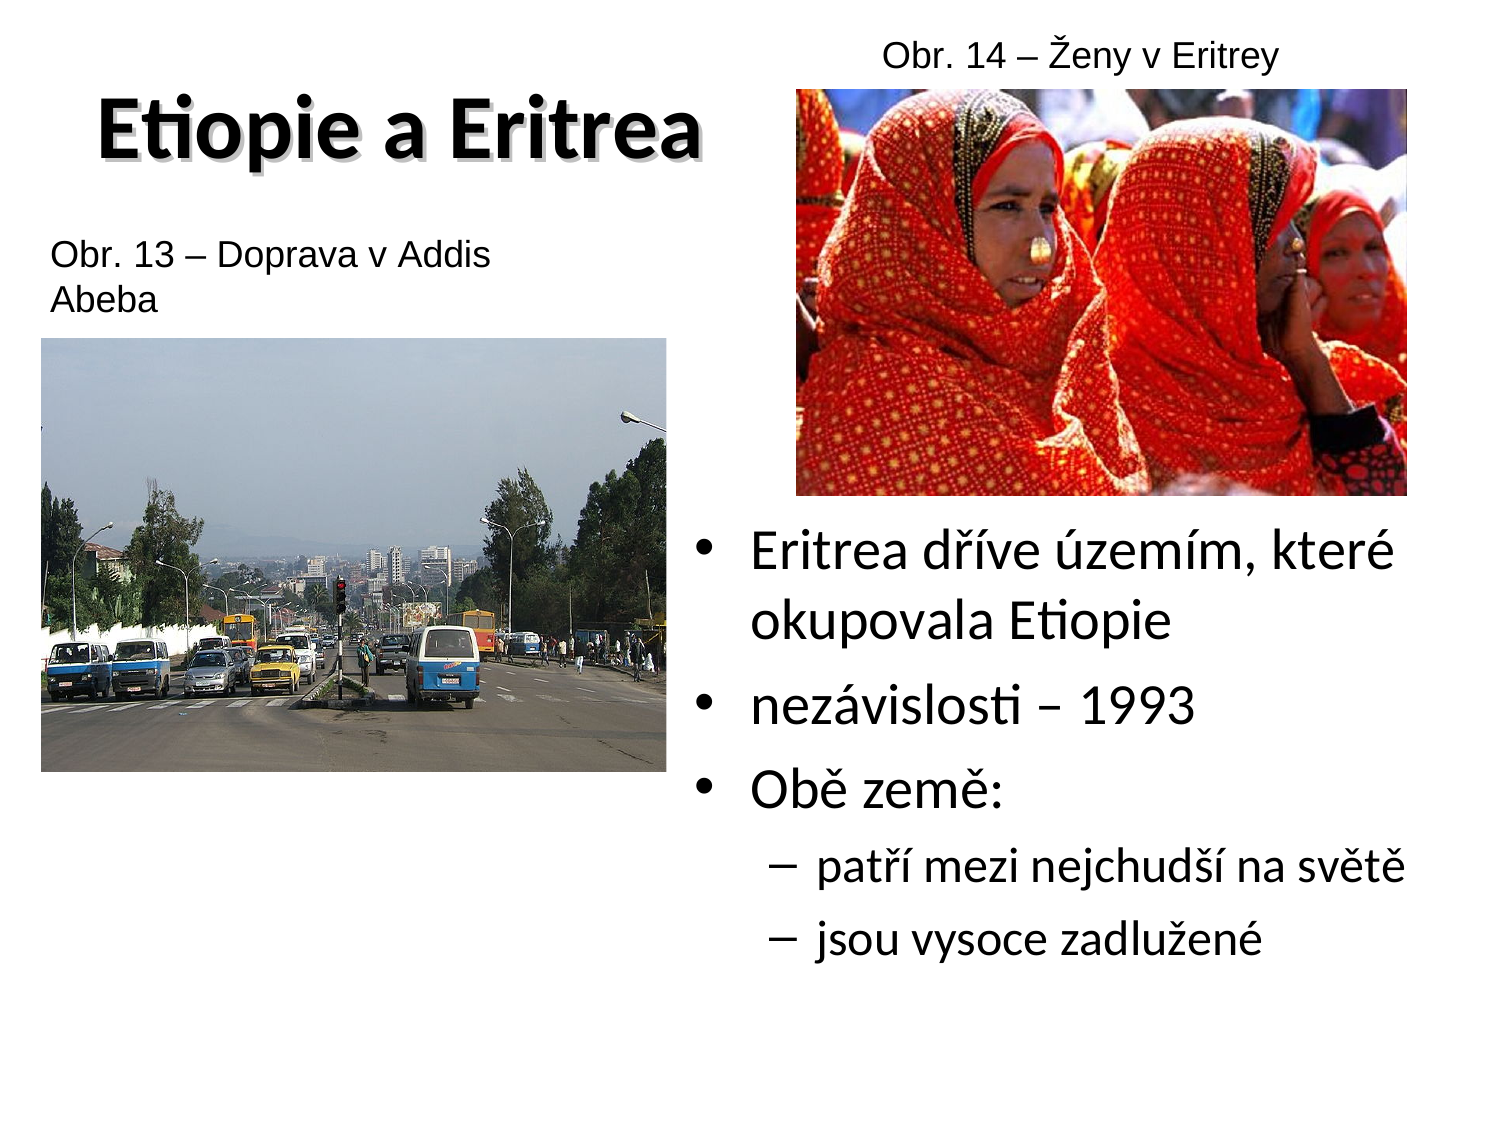

Obr. 14 – Ženy v Eritrey
# Etiopie a Eritrea
Obr. 13 – Doprava v Addis Abeba
Eritrea dříve územím, které okupovala Etiopie
nezávislosti – 1993
Obě země:
patří mezi nejchudší na světě
jsou vysoce zadlužené